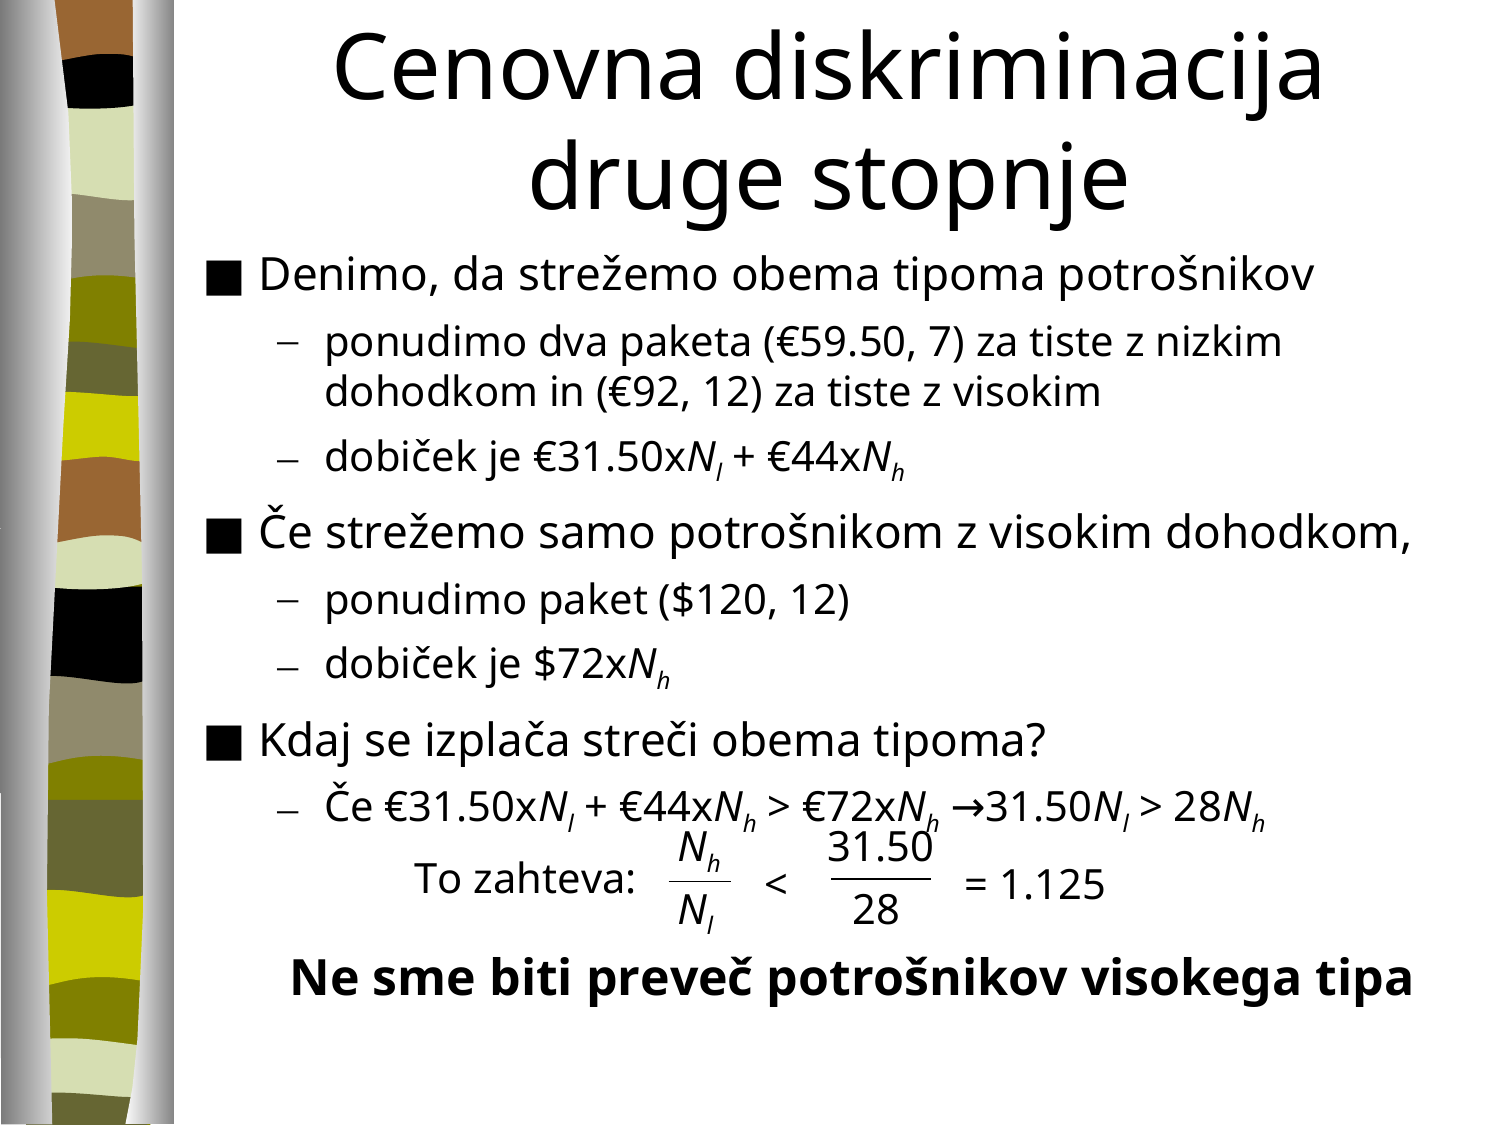

Cenovna diskriminacija druge stopnje
# Denimo, da strežemo obema tipoma potrošnikov
ponudimo dva paketa (€59.50, 7) za tiste z nizkim dohodkom in (€92, 12) za tiste z visokim
dobiček je €31.50xNl + €44xNh
Če strežemo samo potrošnikom z visokim dohodkom,
ponudimo paket ($120, 12)
dobiček je $72xNh
Kdaj se izplača streči obema tipoma?
Če €31.50xNl + €44xNh > €72xNh →31.50Nl > 28Nh
Nh
31.50
To zahteva:
<
= 1.125
Nl
28
Ne sme biti preveč potrošnikov visokega tipa